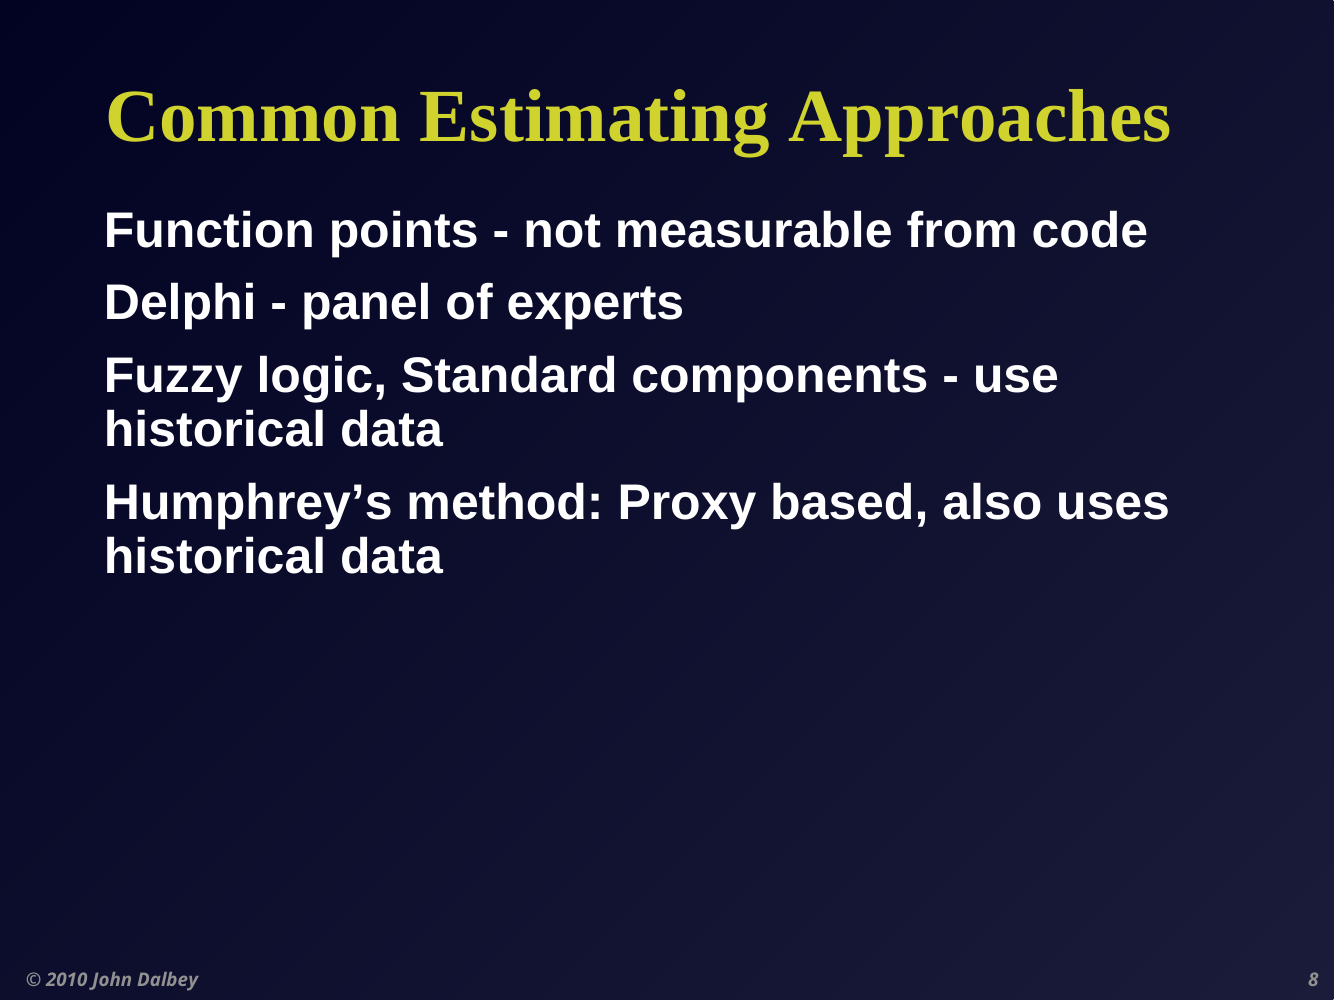

# Common Estimating Approaches
Function points - not measurable from code
Delphi - panel of experts
Fuzzy logic, Standard components - use historical data
Humphrey’s method: Proxy based, also uses historical data